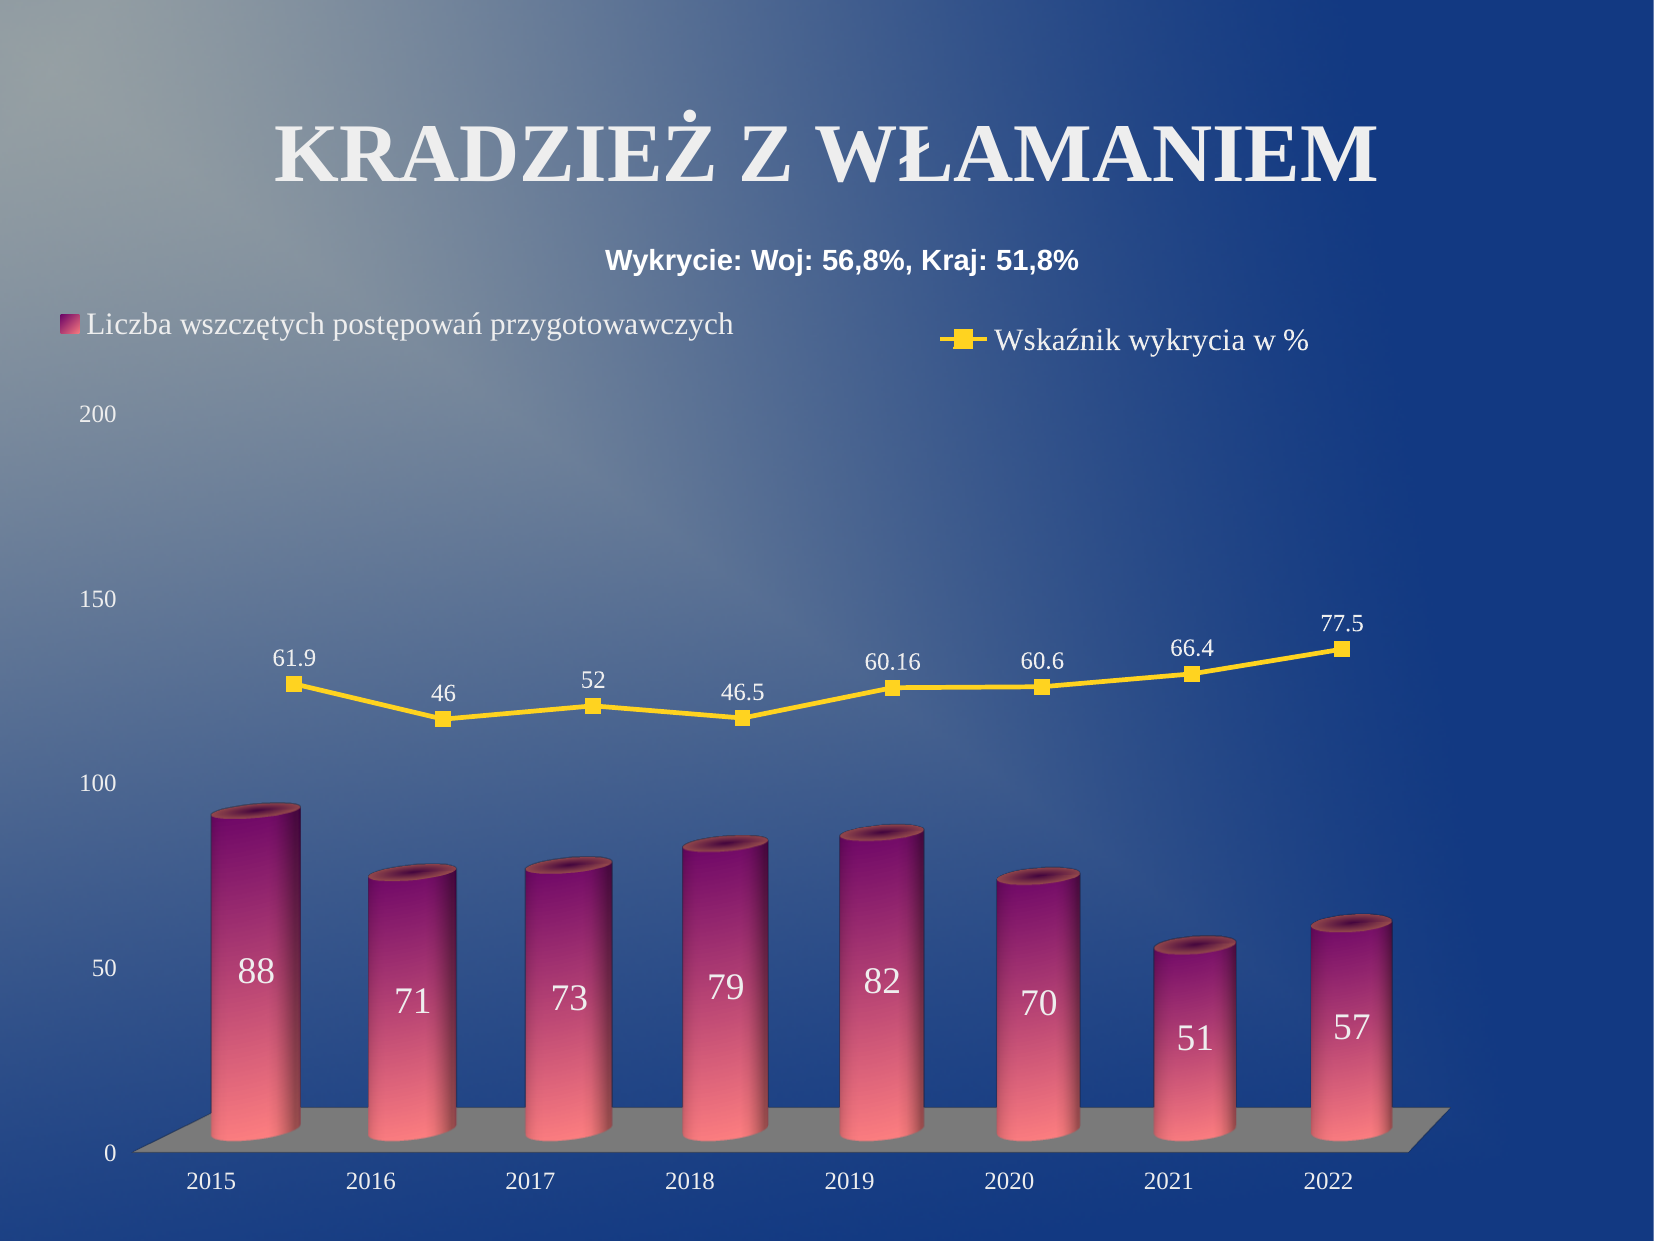

# KRADZIEŻ Z WŁAMANIEM
Wykrycie: Woj: 56,8%, Kraj: 51,8%
### Chart
| Category | Wskaźnik wykrycia w % |
|---|---|
| 2015 | 61.9 |
| 2016 | 46.0 |
| 2017 | 52.0 |
| 2018 | 46.5 |
| 2019 | 60.16 |
| 2020 | 60.6 |
| 2021 | 66.4 |
| 2022 | 77.5 |
| None | None |
[unsupported chart]